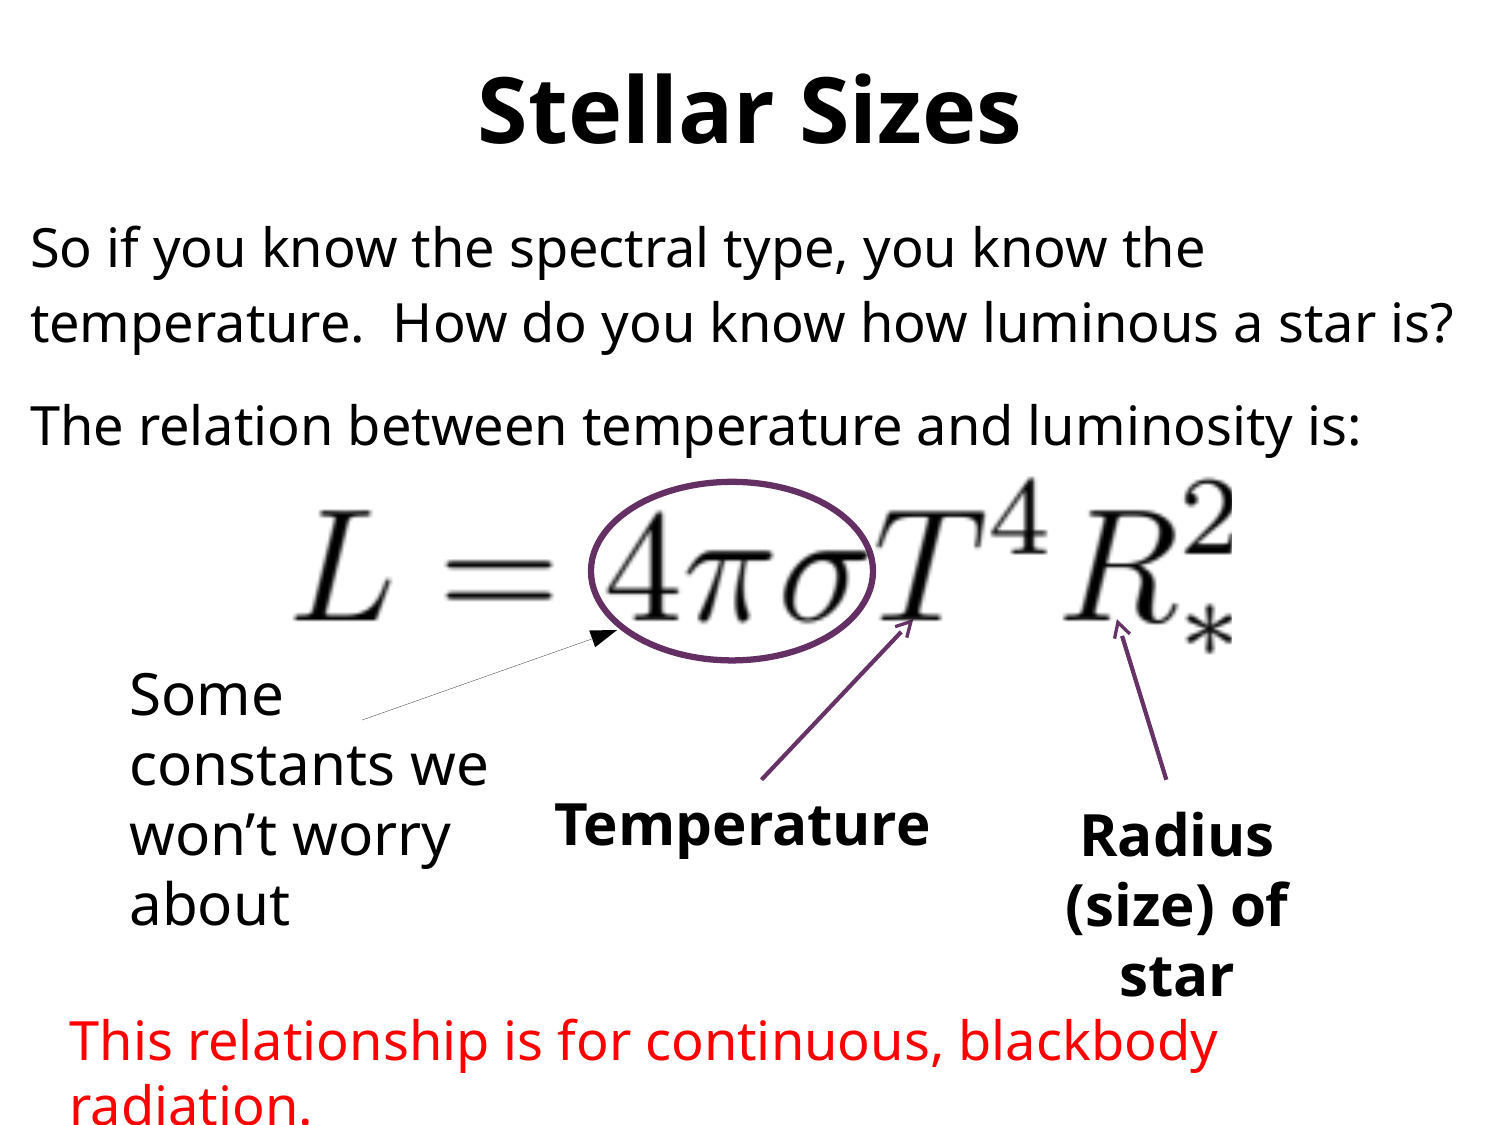

# Stellar Sizes
So if you know the spectral type, you know the temperature. How do you know how luminous a star is?
The relation between temperature and luminosity is:
Some constants we won’t worry about
Temperature
Radius (size) of star
This relationship is for continuous, blackbody radiation.